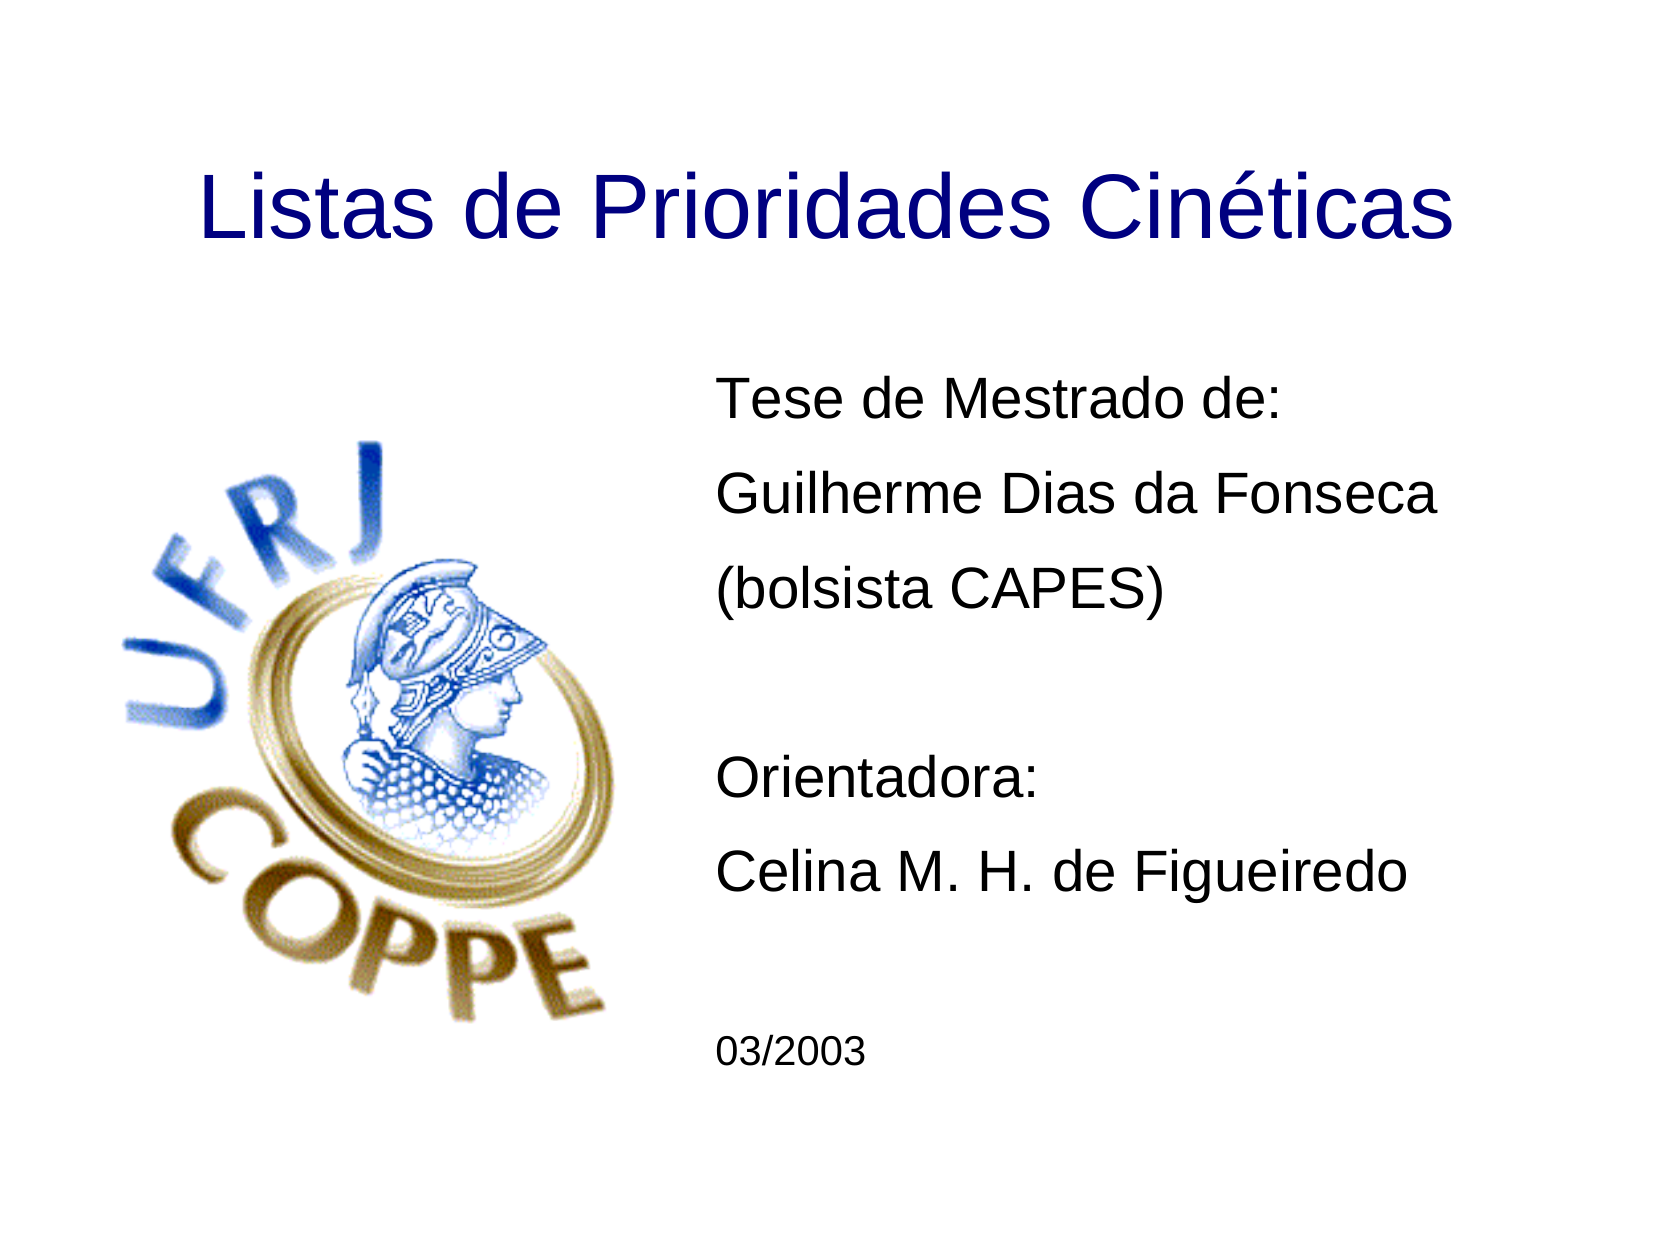

# Listas de Prioridades Cinéticas
Tese de Mestrado de:
Guilherme Dias da Fonseca
(bolsista CAPES)
Orientadora:
Celina M. H. de Figueiredo
03/2003